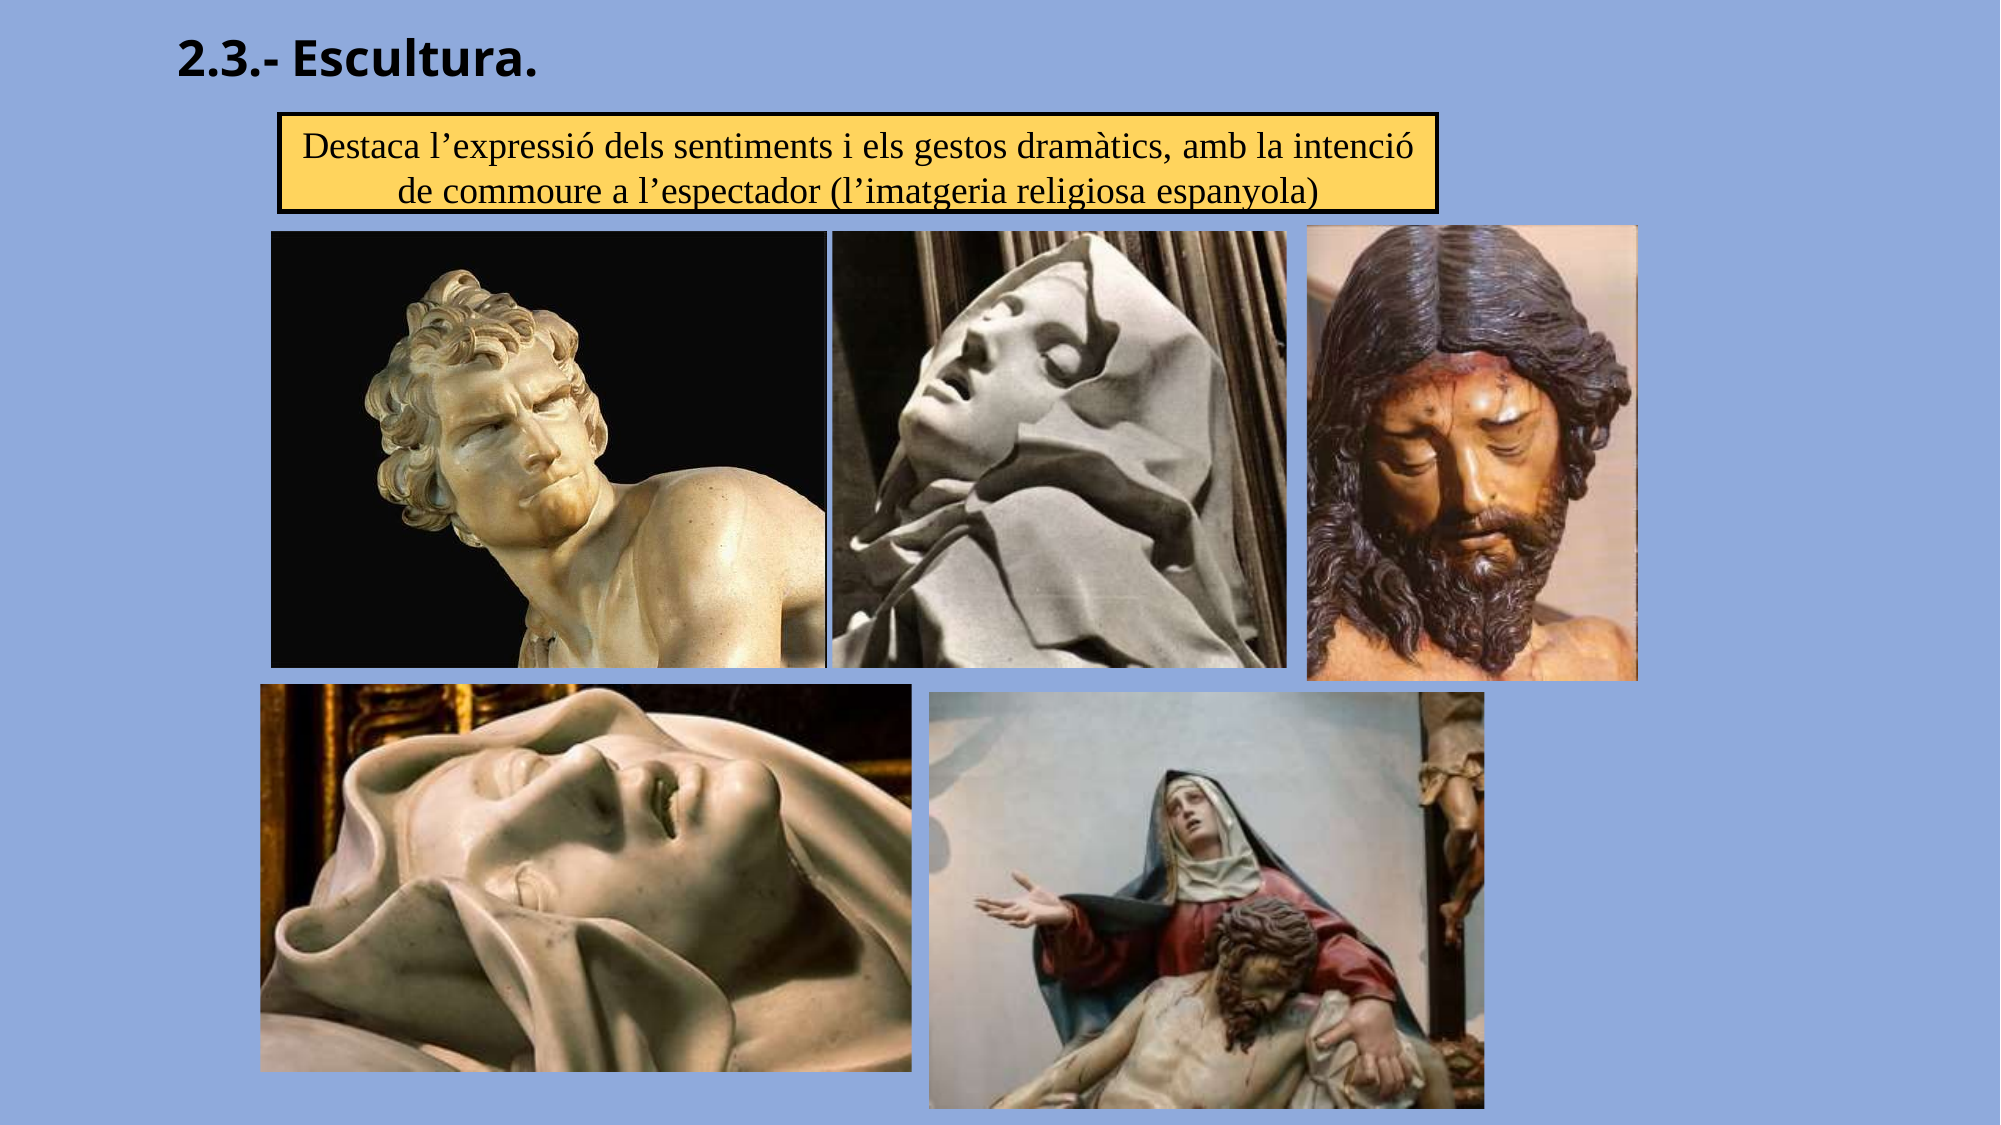

# 2.3.- Escultura.
Destaca l’expressió dels sentiments i els gestos dramàtics, amb la intenció
de commoure a l’espectador (l’imatgeria religiosa espanyola)